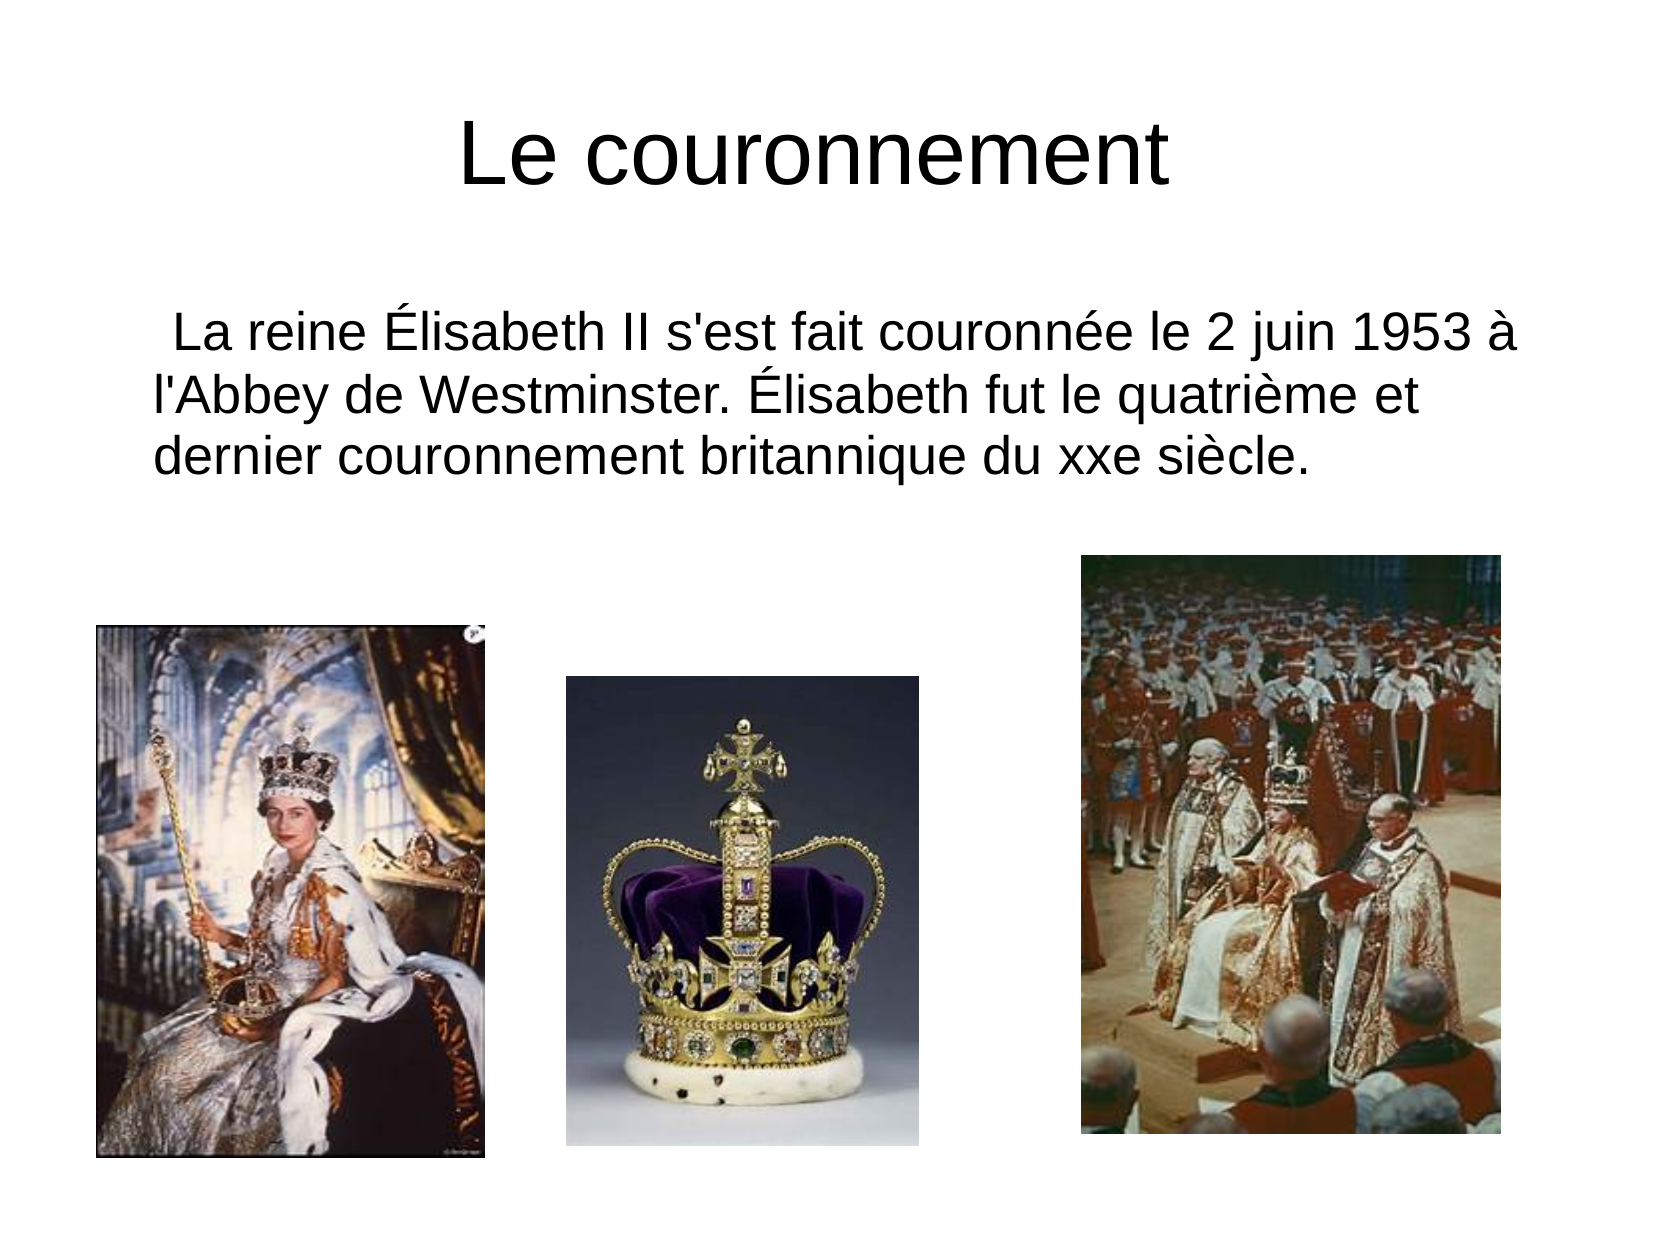

# Le couronnement
 La reine Élisabeth II s'est fait couronnée le 2 juin 1953 à l'Abbey de Westminster. Élisabeth fut le quatrième et dernier couronnement britannique du xxe siècle.